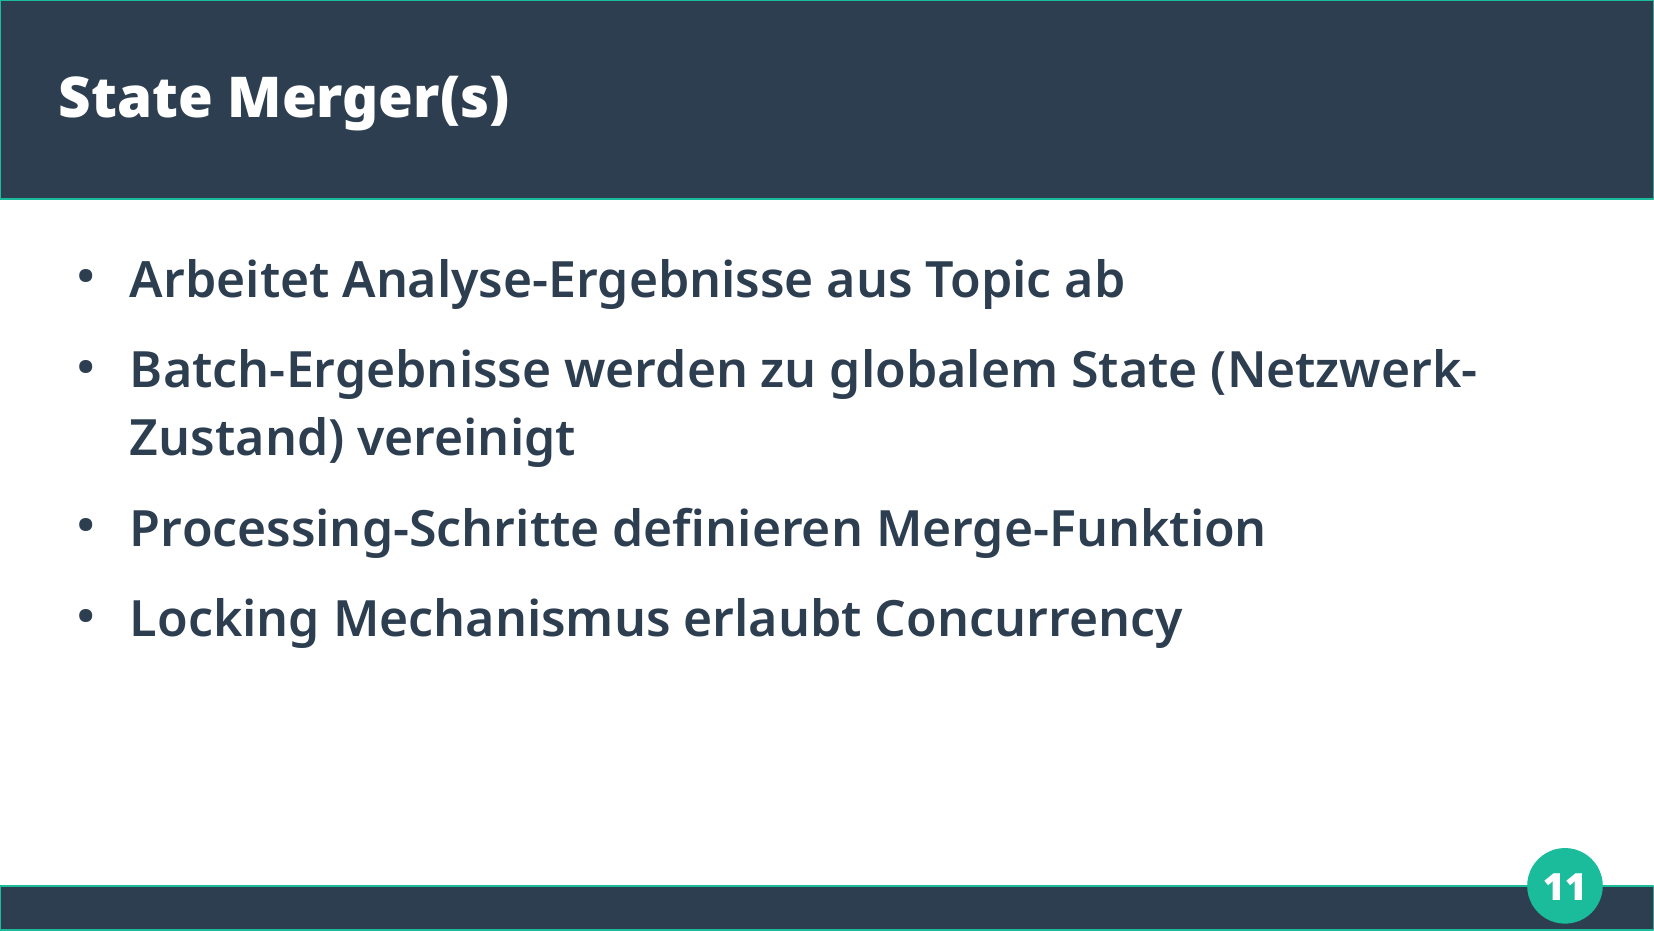

# State Merger(s)
Arbeitet Analyse-Ergebnisse aus Topic ab
Batch-Ergebnisse werden zu globalem State (Netzwerk-Zustand) vereinigt
Processing-Schritte definieren Merge-Funktion
Locking Mechanismus erlaubt Concurrency
11